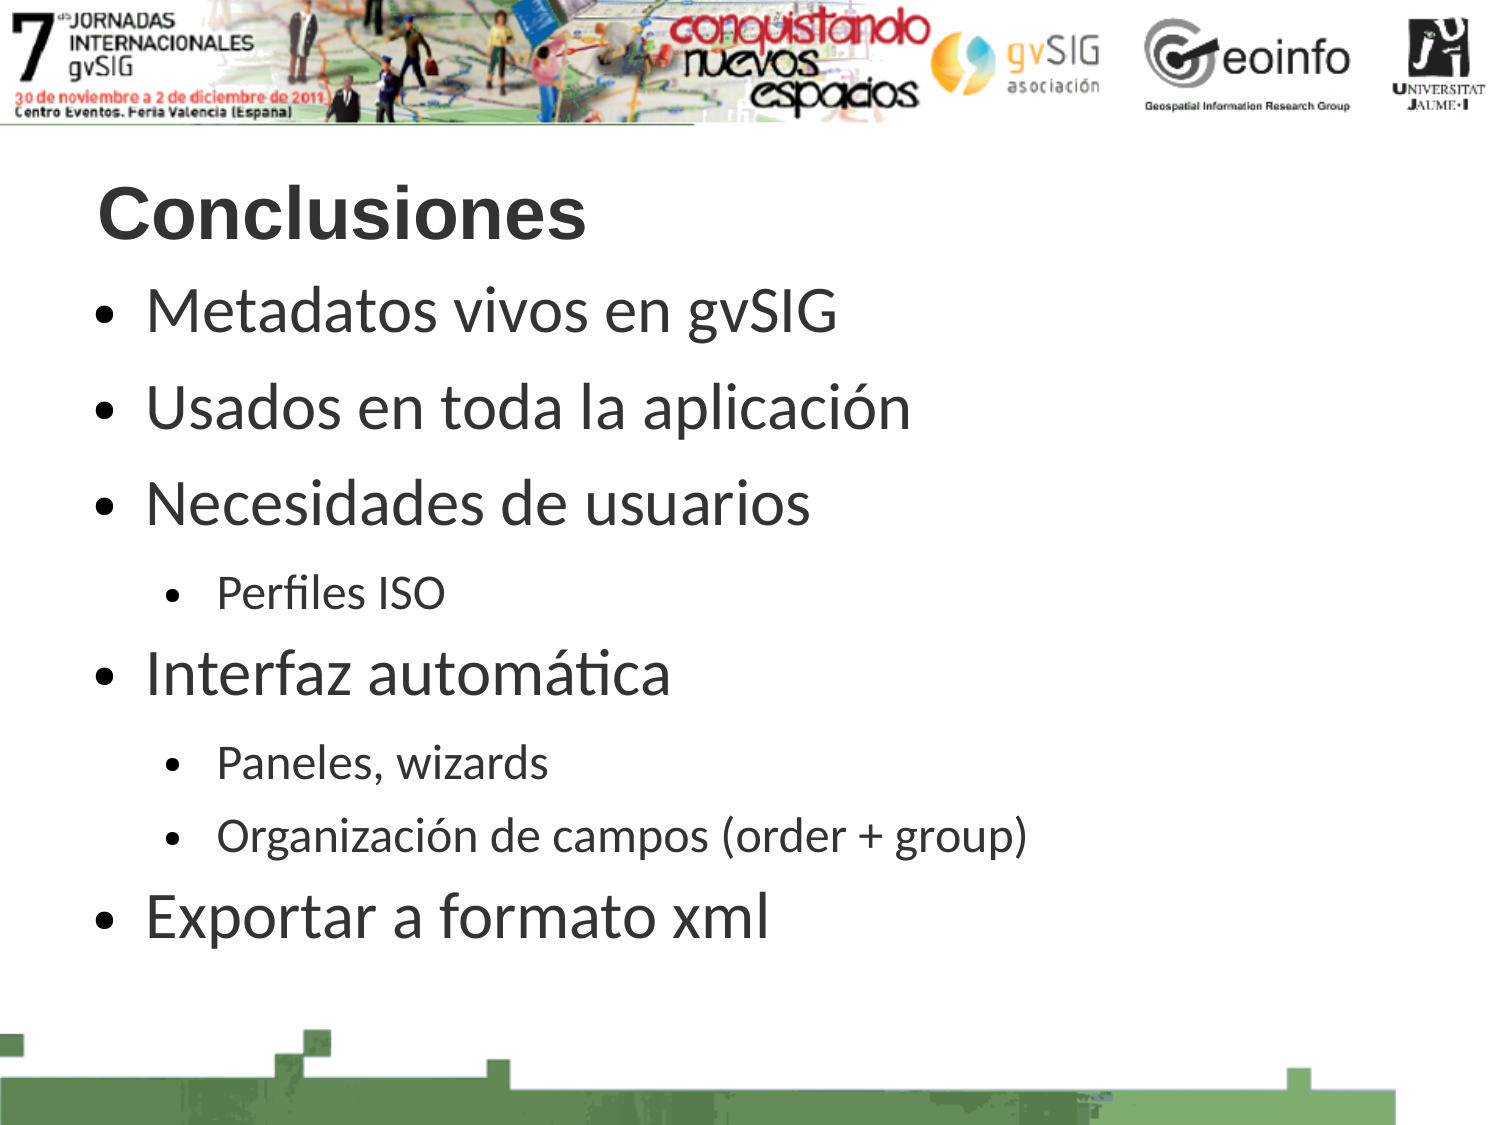

# Conclusiones
Metadatos vivos en gvSIG
Usados en toda la aplicación
Necesidades de usuarios
Perfiles ISO
Interfaz automática
Paneles, wizards
Organización de campos (order + group)
Exportar a formato xml